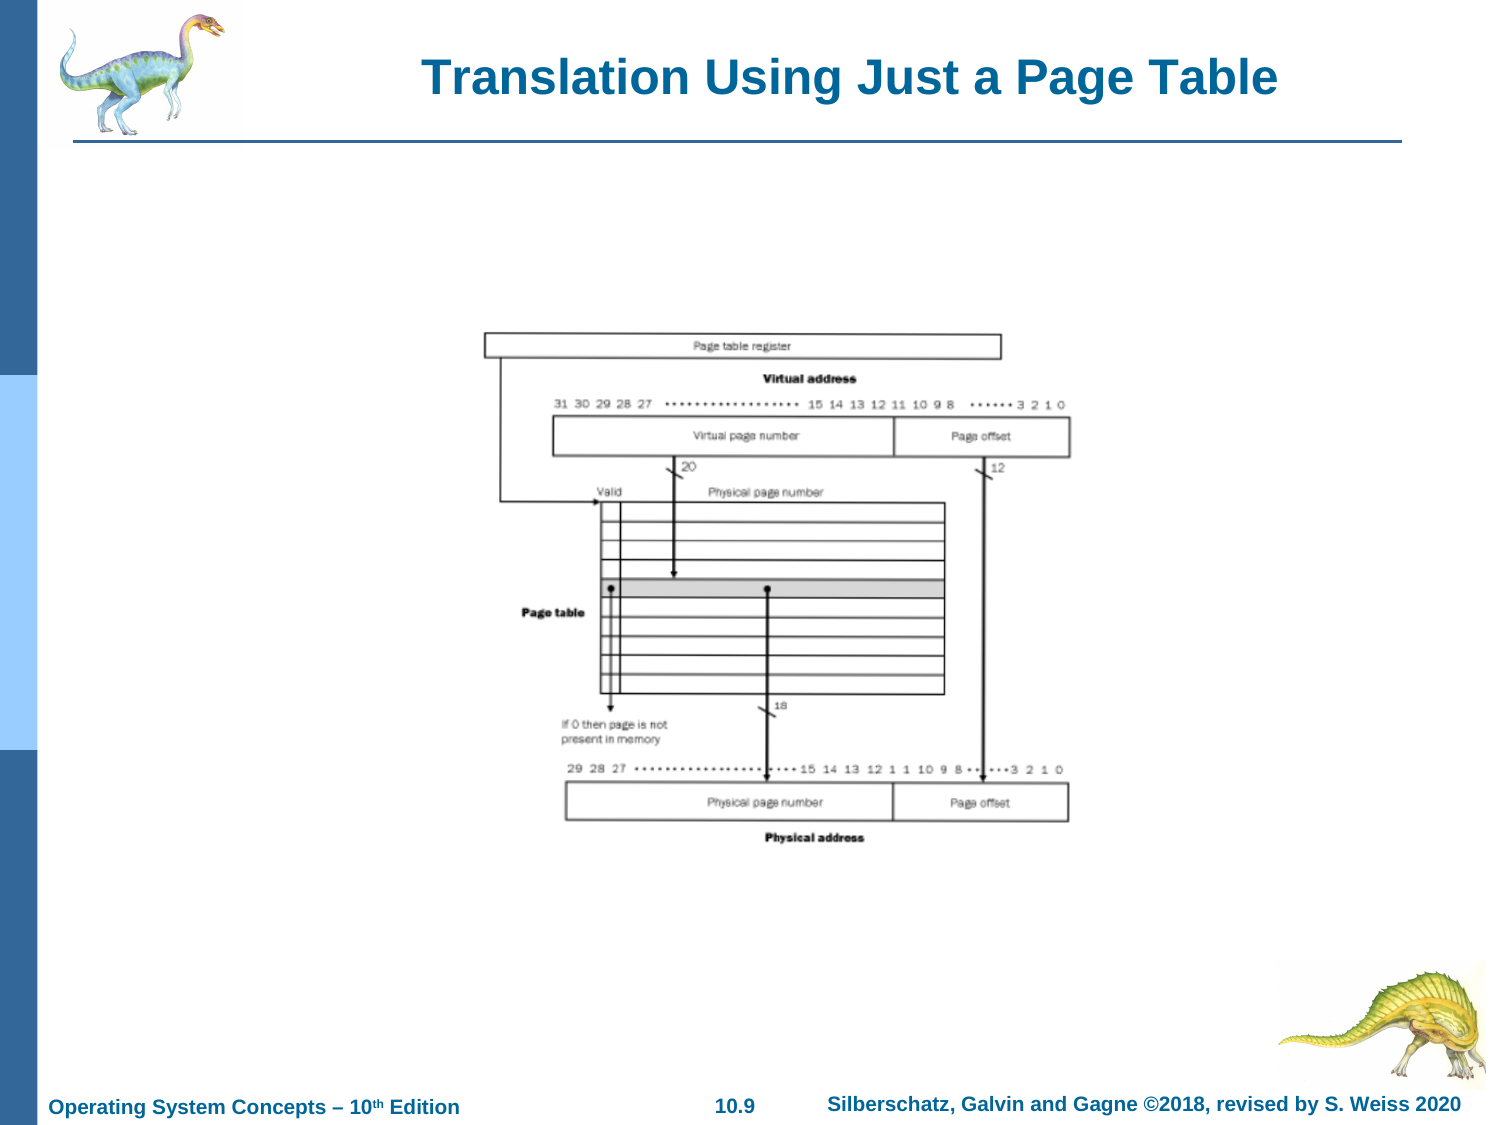

# Translation Using Just a Page Table